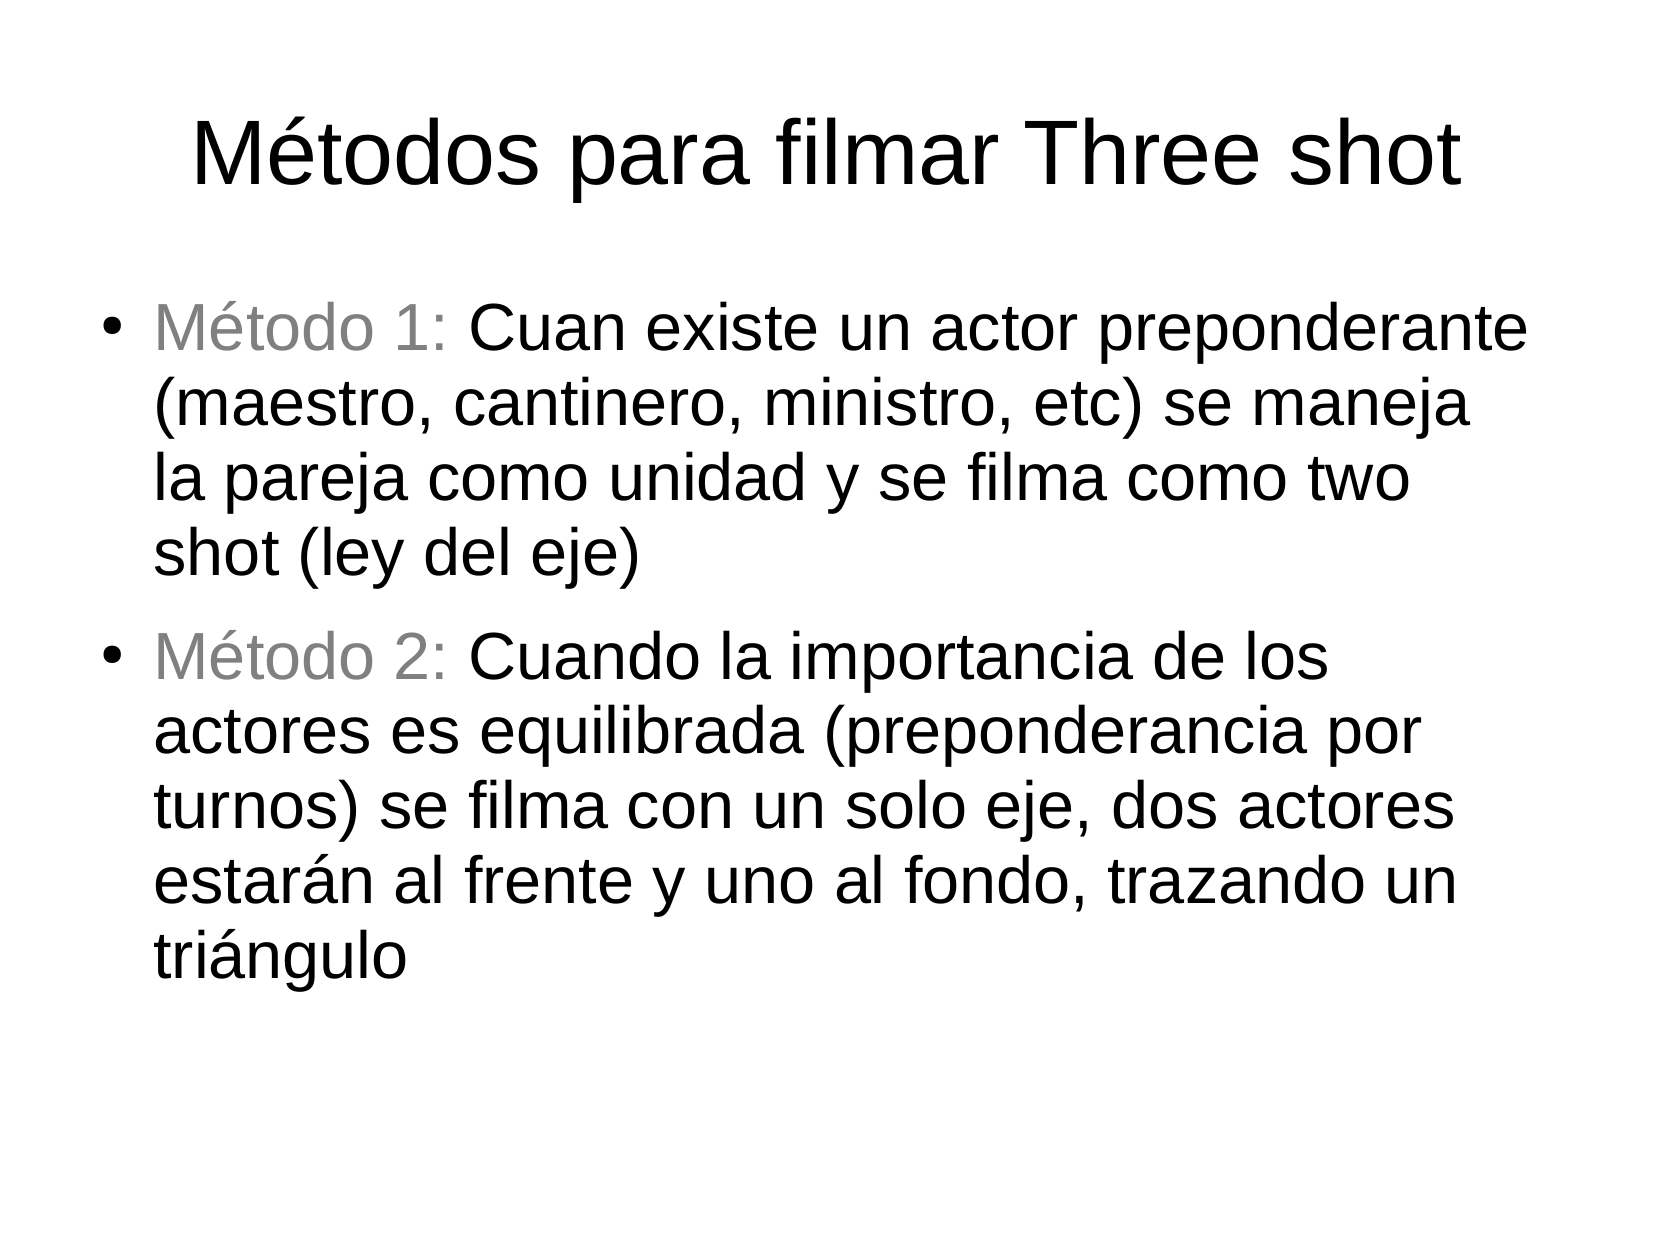

# Métodos para filmar Three shot
Método 1: Cuan existe un actor preponderante (maestro, cantinero, ministro, etc) se maneja la pareja como unidad y se filma como two shot (ley del eje)
Método 2: Cuando la importancia de los actores es equilibrada (preponderancia por turnos) se filma con un solo eje, dos actores estarán al frente y uno al fondo, trazando un triángulo